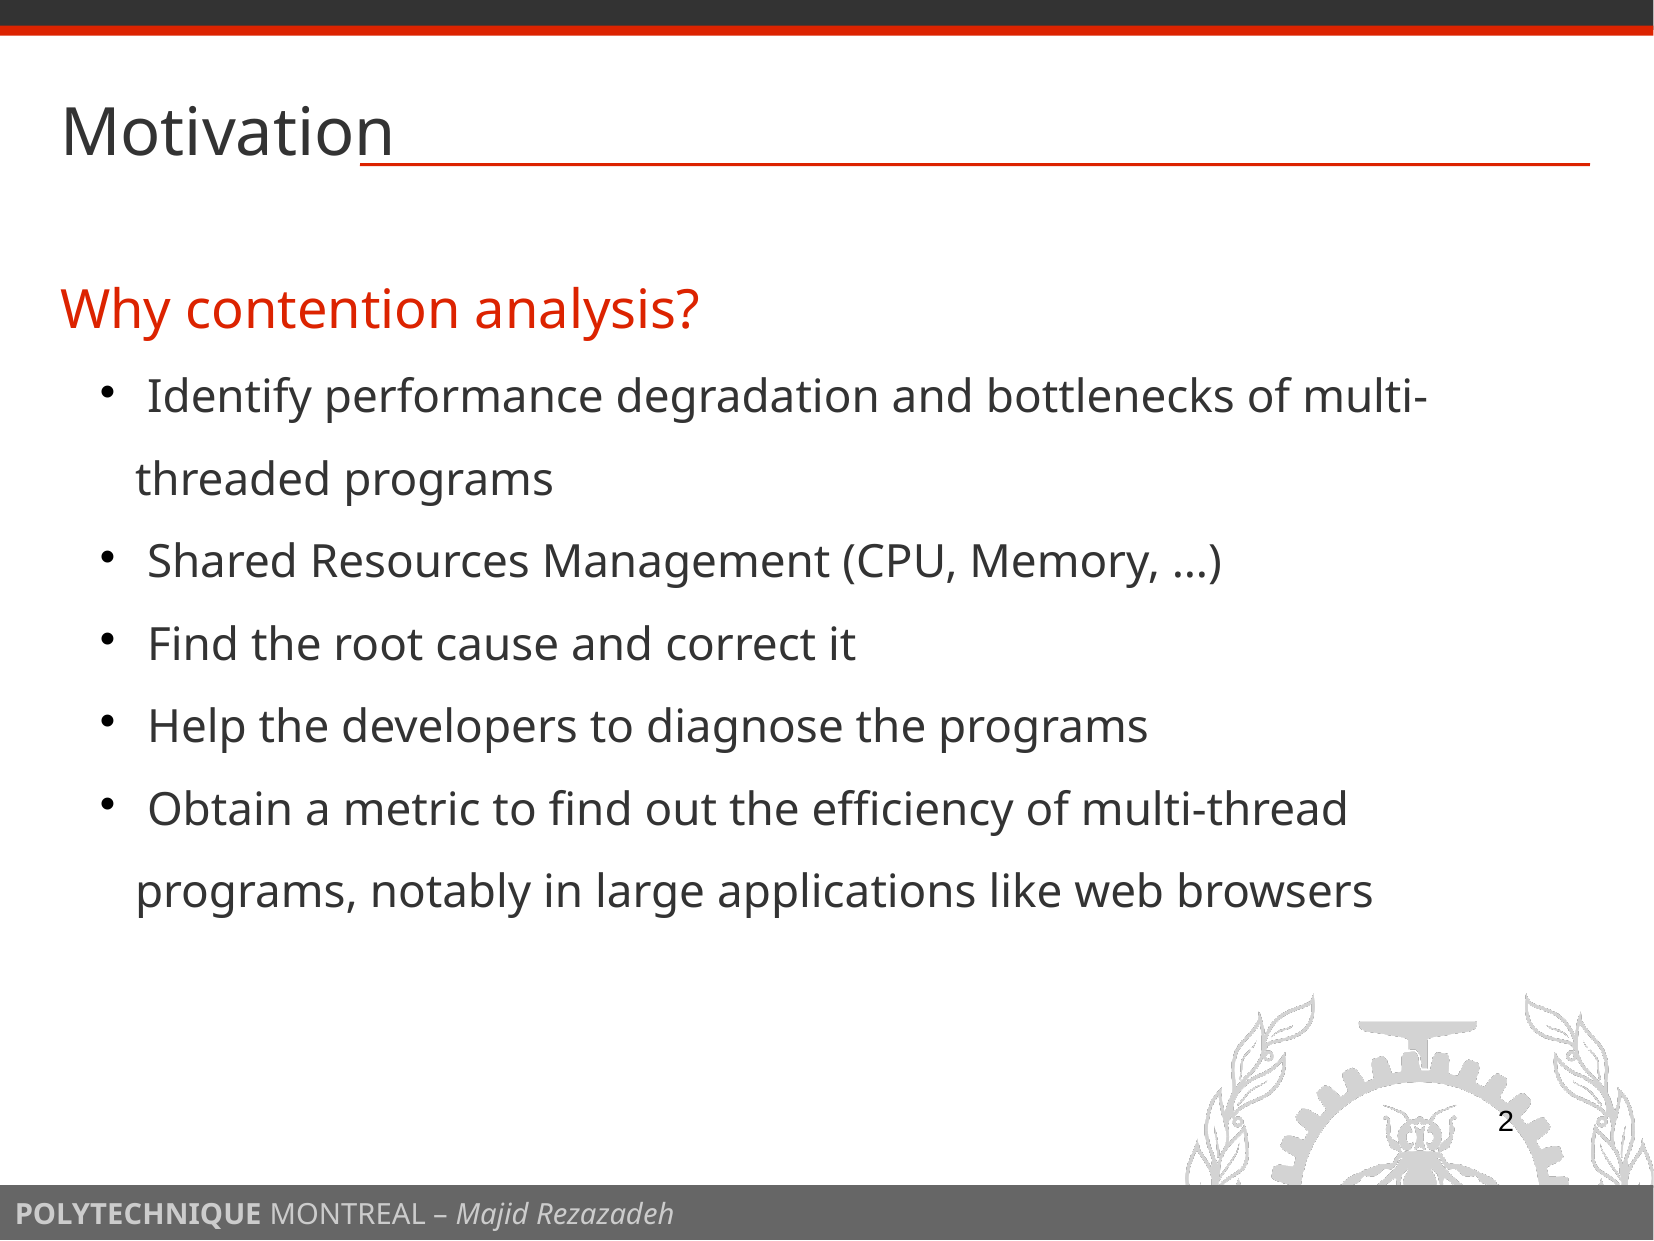

Motivation
Why contention analysis?
 Identify performance degradation and bottlenecks of multi-threaded programs
 Shared Resources Management (CPU, Memory, …)
 Find the root cause and correct it
 Help the developers to diagnose the programs
 Obtain a metric to find out the efficiency of multi-thread programs, notably in large applications like web browsers
2
POLYTECHNIQUE MONTREAL – Majid Rezazadeh